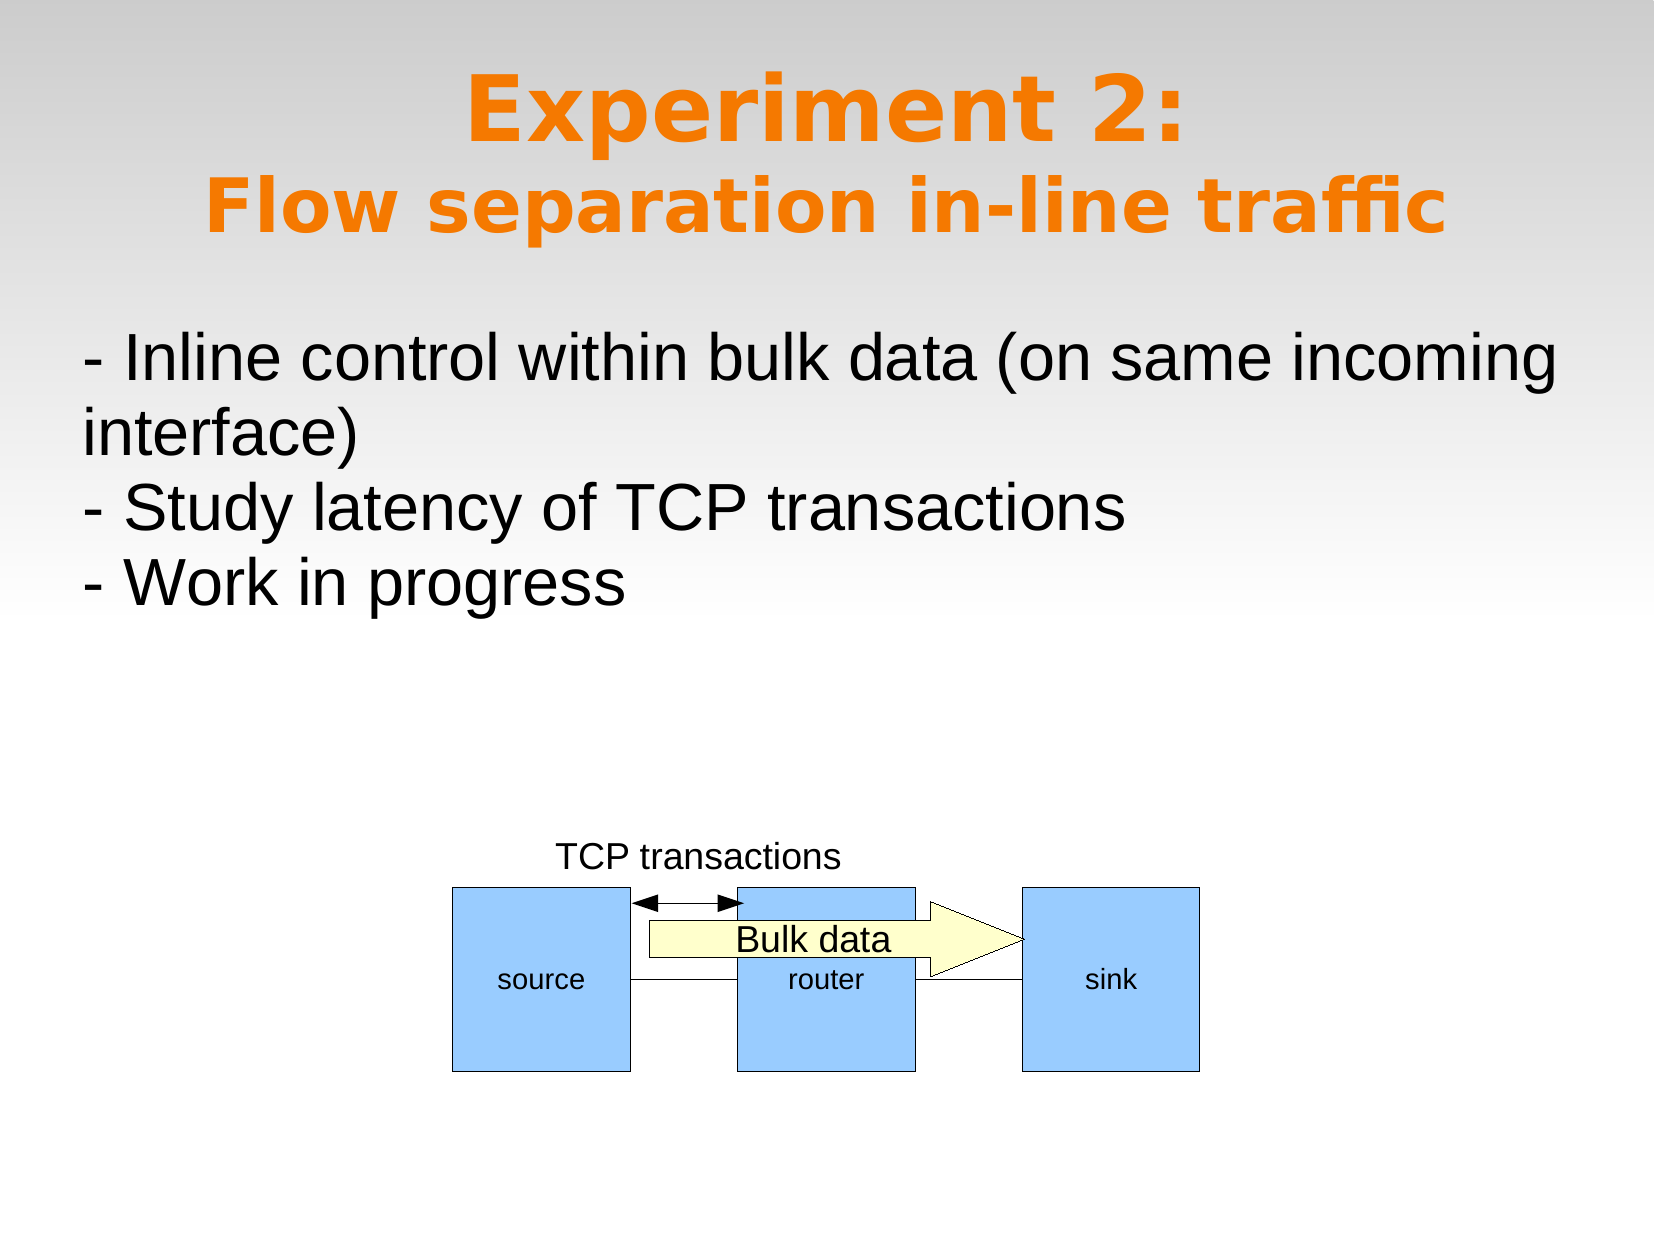

# Experiment 2: Flow separation in-line traffic
- Inline control within bulk data (on same incoming interface)
- Study latency of TCP transactions
- Work in progress
TCP transactions
source
router
sink
Bulk data